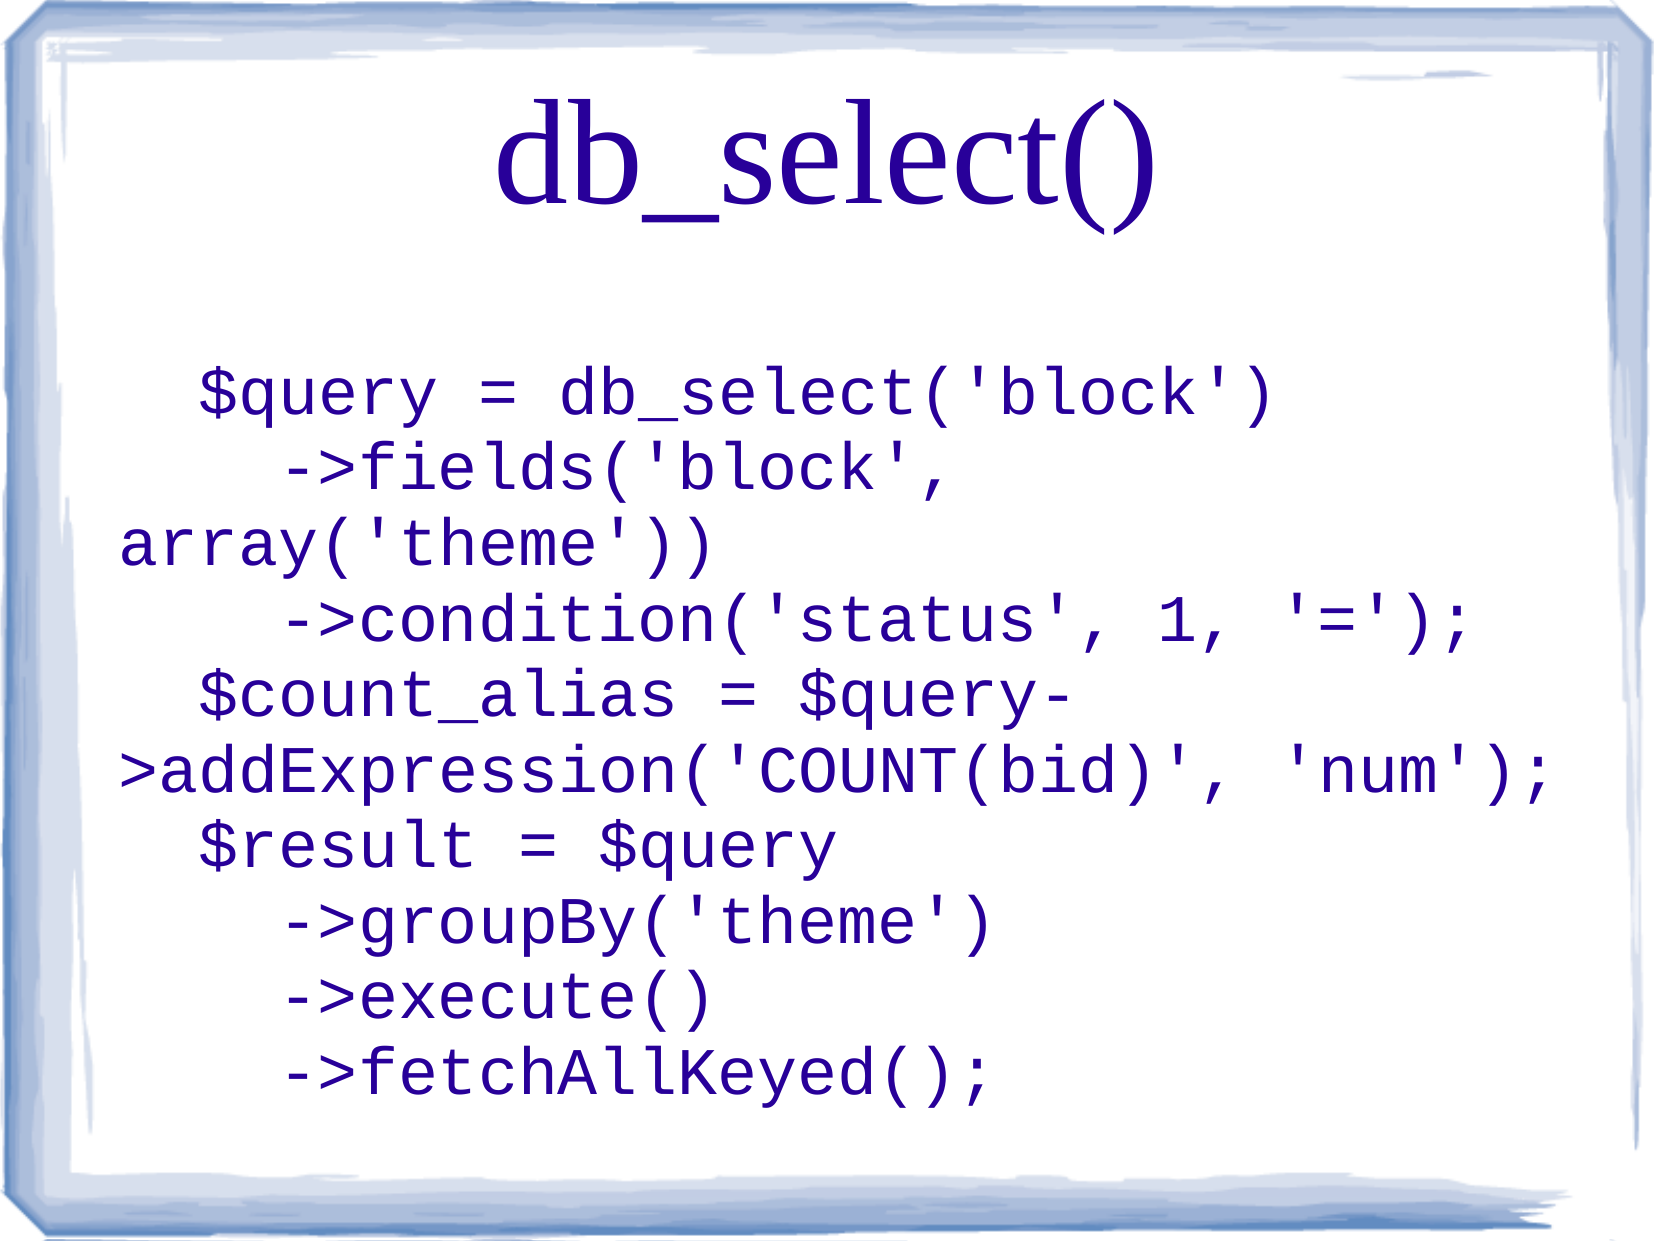

# db_select()
 $query = db_select('block')
 ->fields('block', array('theme'))
 ->condition('status', 1, '=');
 $count_alias = $query->addExpression('COUNT(bid)', 'num');
 $result = $query
 ->groupBy('theme')
 ->execute()
 ->fetchAllKeyed();